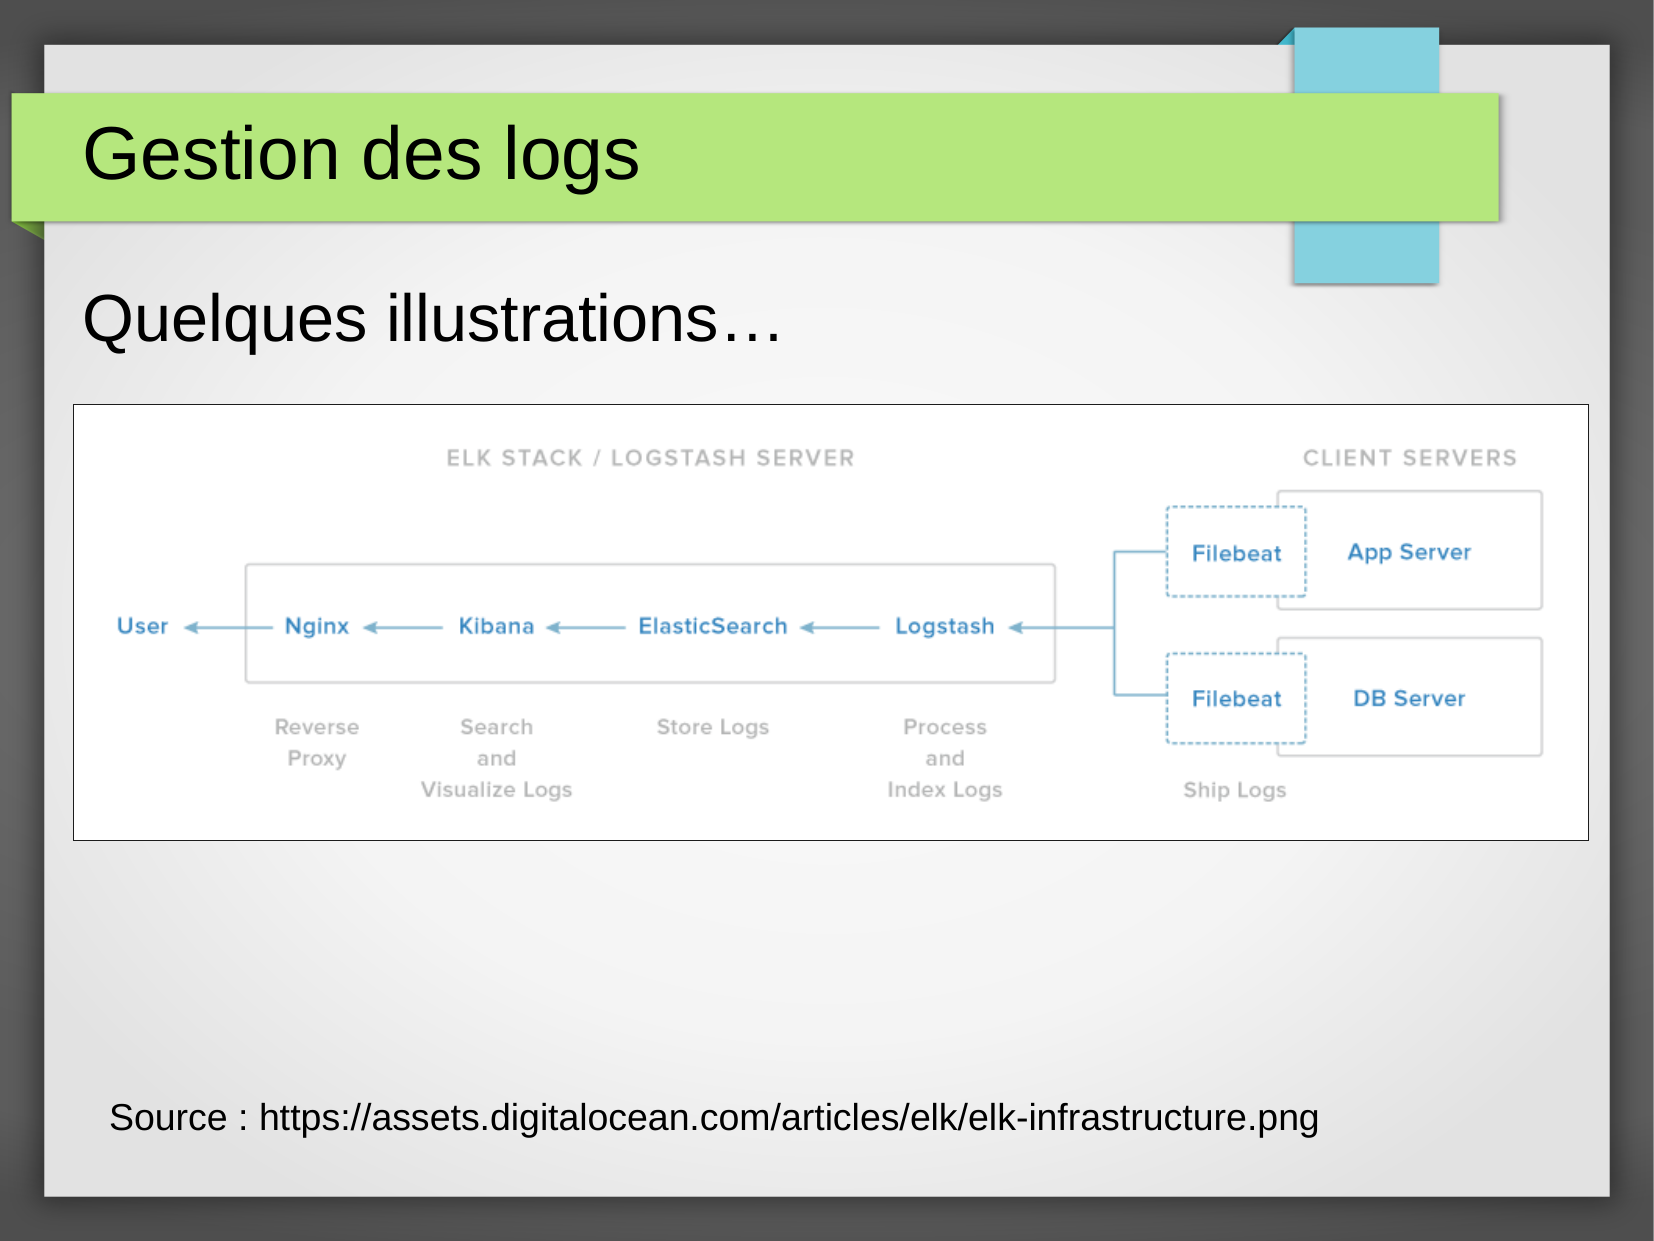

# Gestion des logs
Quelques illustrations…
Source : https://assets.digitalocean.com/articles/elk/elk-infrastructure.png